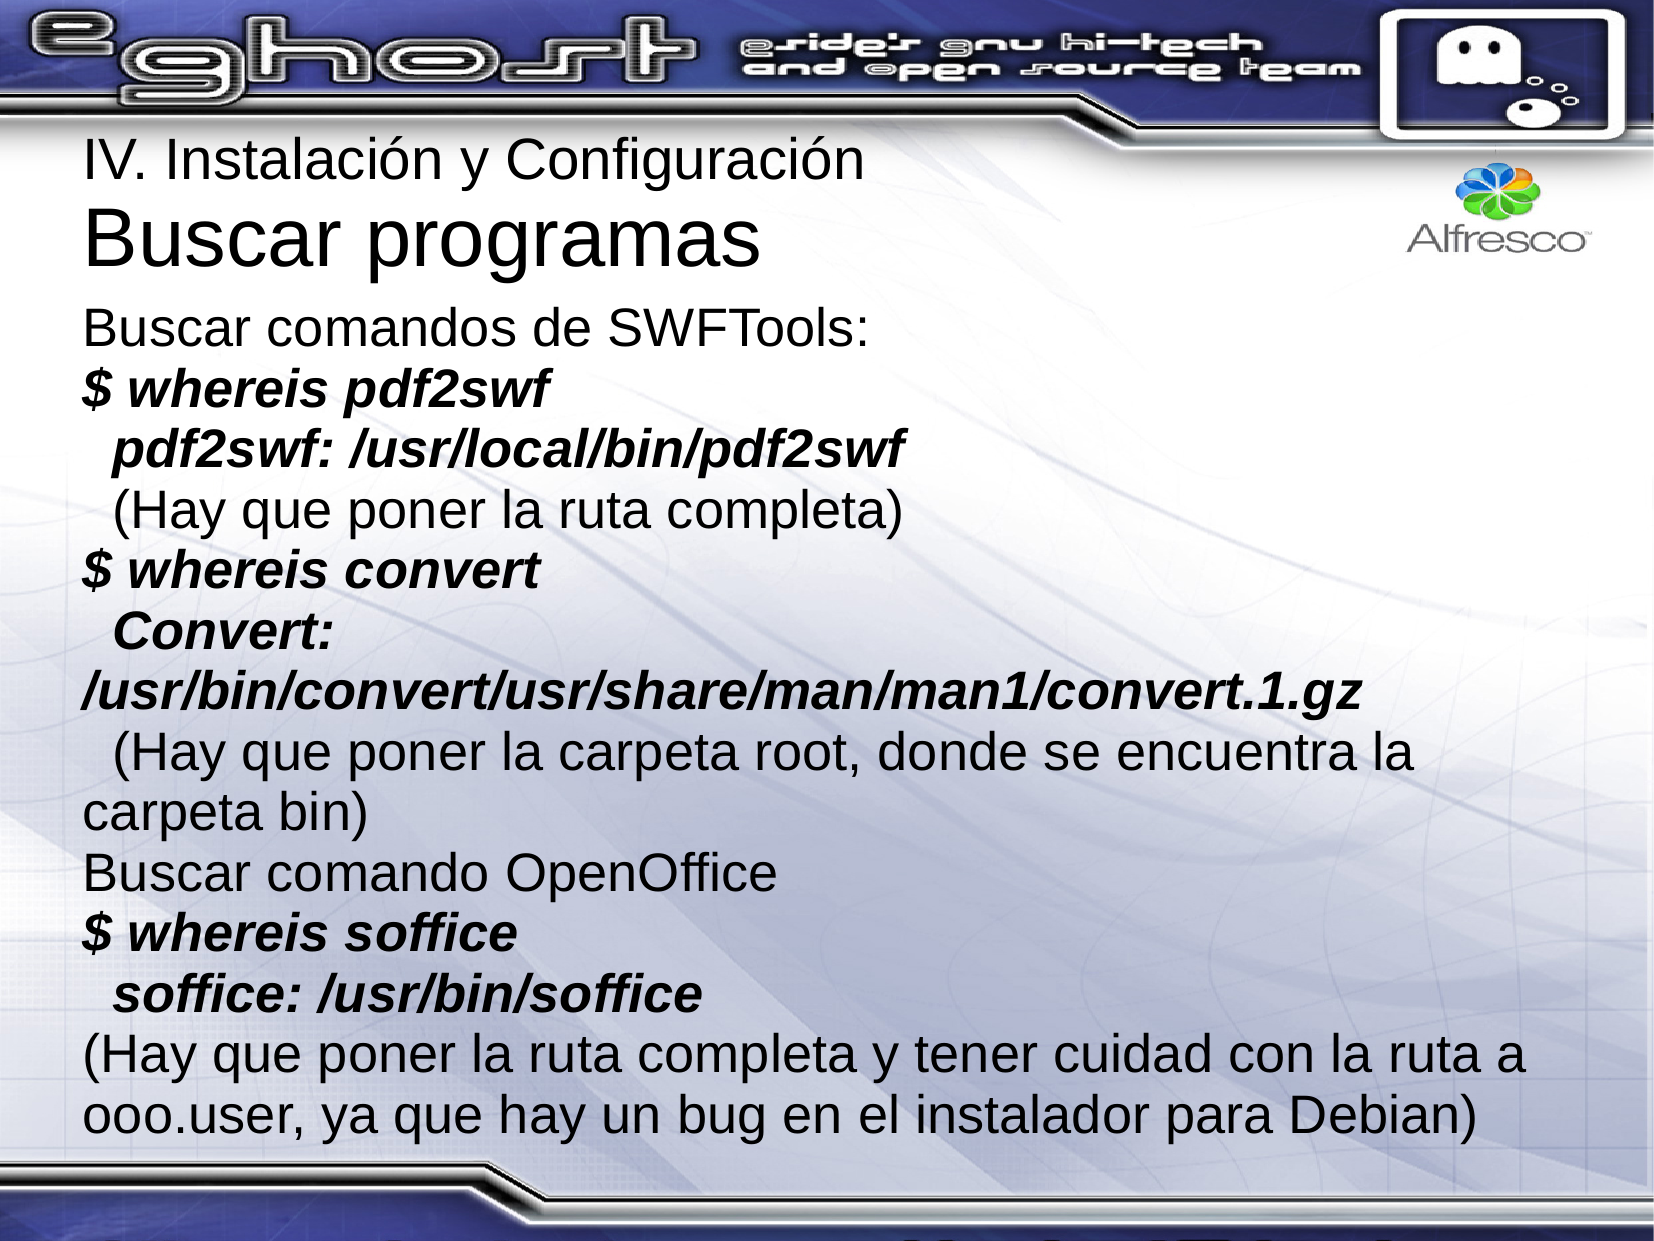

# IV. Instalación y Configuración Buscar programas
Buscar comandos de SWFTools:
$ whereis pdf2swf
	pdf2swf: /usr/local/bin/pdf2swf
	(Hay que poner la ruta completa)
$ whereis convert
	Convert: 	/usr/bin/convert/usr/share/man/man1/convert.1.gz
	(Hay que poner la carpeta root, donde se encuentra la 	carpeta bin)
Buscar comando OpenOffice
$ whereis soffice
	soffice: /usr/bin/soffice
(Hay que poner la ruta completa y tener cuidad con la ruta a ooo.user, ya que hay un bug en el instalador para Debian)